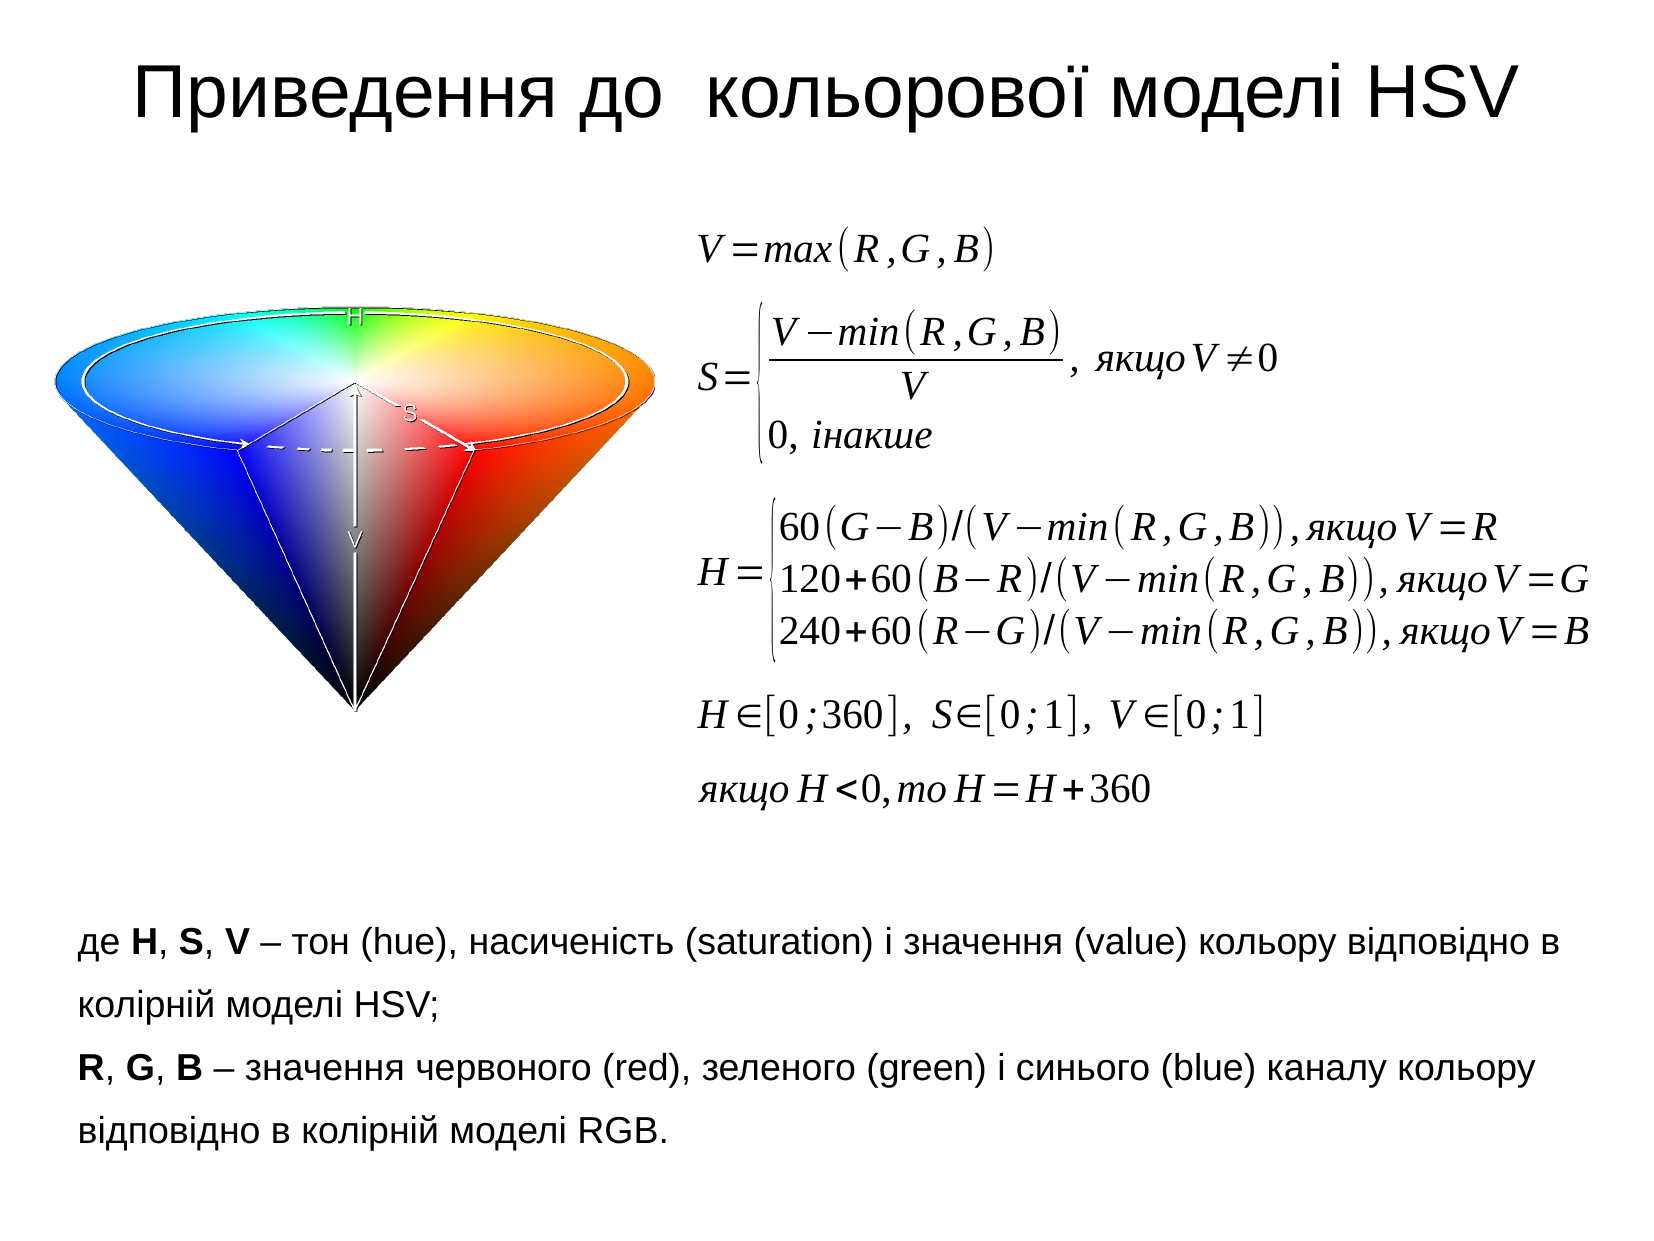

# Приведення до кольорової моделі HSV
де H, S, V – тон (hue), насиченість (saturation) і значення (value) кольору відповідно в колірній моделі HSV;
R, G, B – значення червоного (red), зеленого (green) і синього (blue) каналу кольору відповідно в колірній моделі RGB.